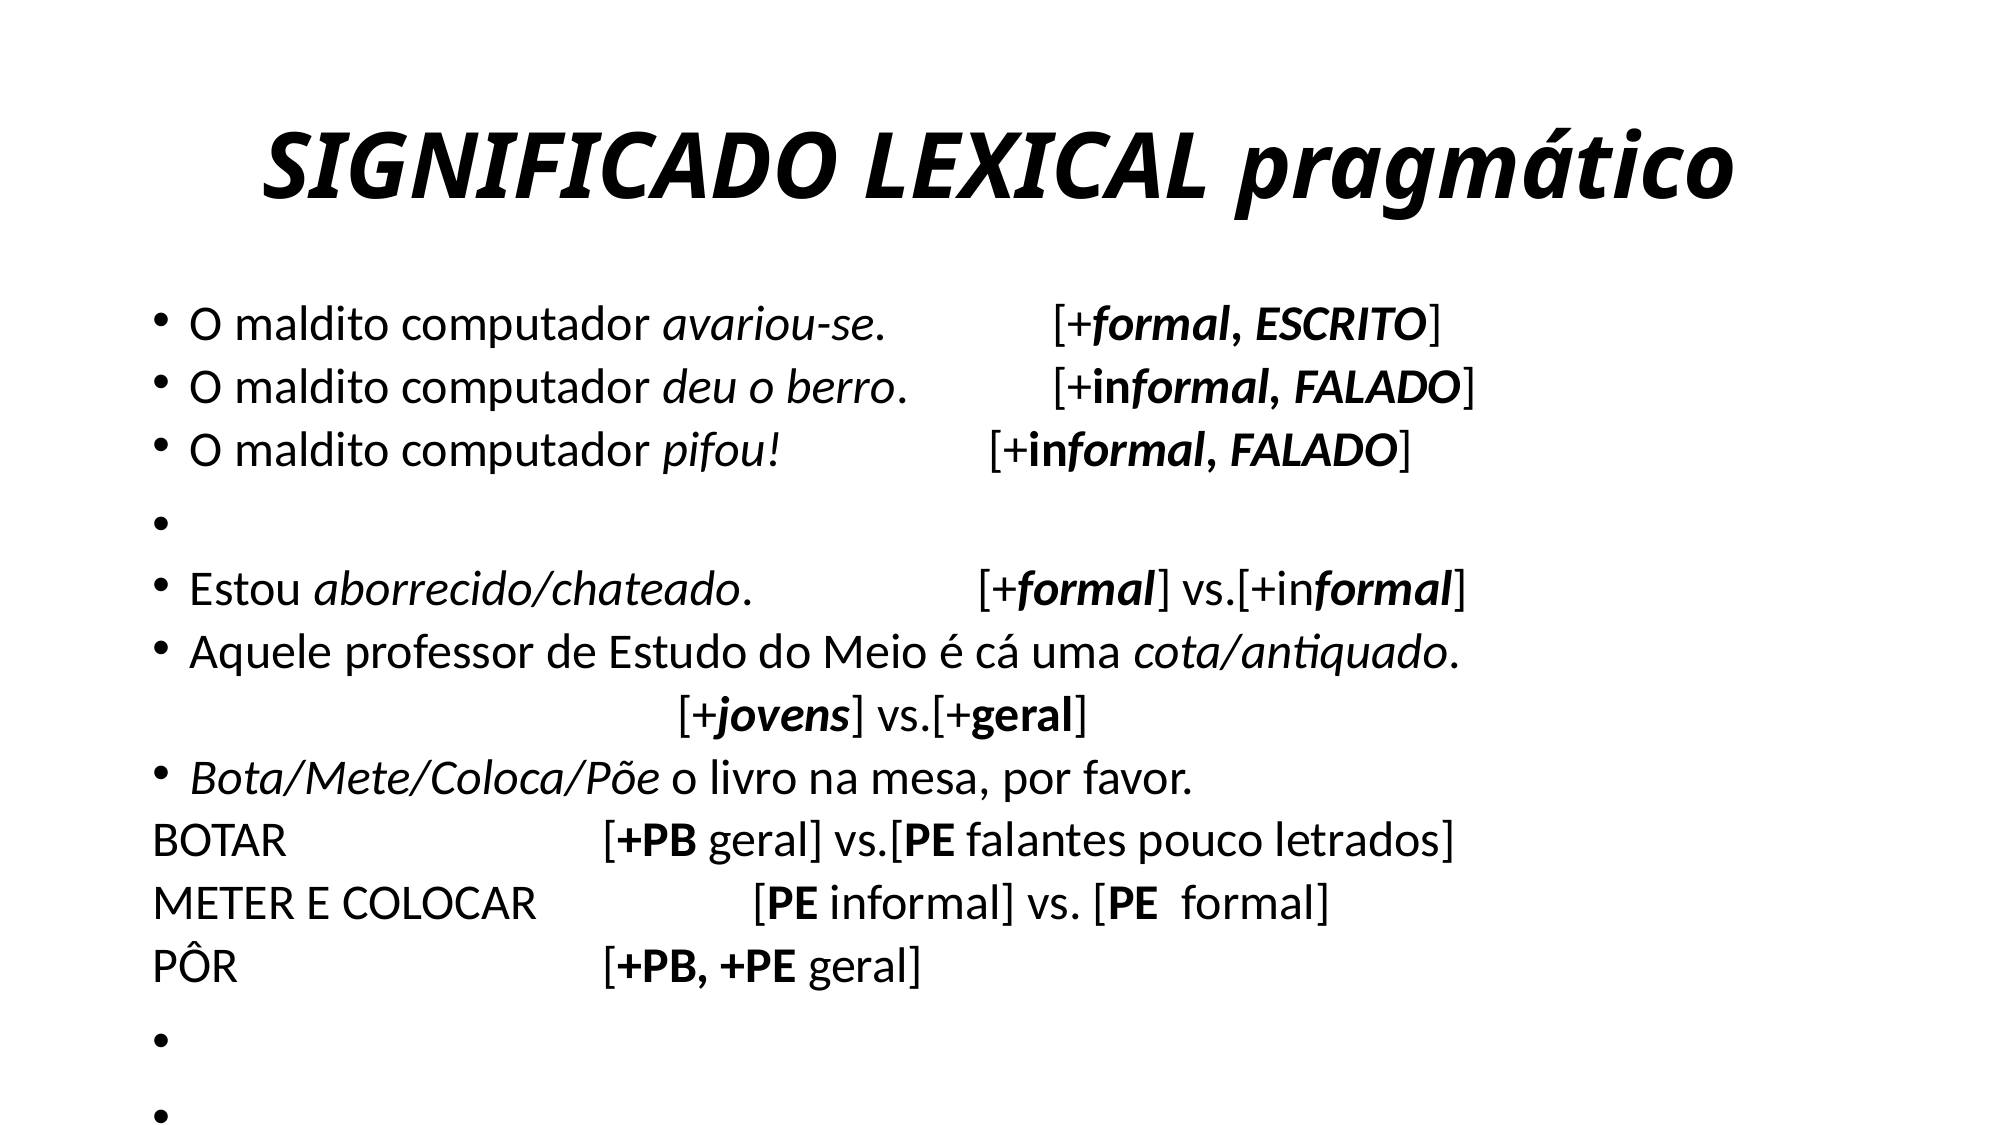

# SIGNIFICADO LEXICAL pragmático
O maldito computador avariou-se. 			[+formal, ESCRITO]
O maldito computador deu o berro. 		[+informal, FALADO]
O maldito computador pifou!			 [+informal, FALADO]
Estou aborrecido/chateado.			[+formal] vs.[+informal]
Aquele professor de Estudo do Meio é cá uma cota/antiquado.
							[+jovens] vs.[+geral]
Bota/Mete/Coloca/Põe o livro na mesa, por favor.
BOTAR 					[+PB geral] vs.[PE falantes pouco letrados]
METER E COLOCAR 			[PE informal] vs. [PE formal]
PÔR 					[+PB, +PE geral]